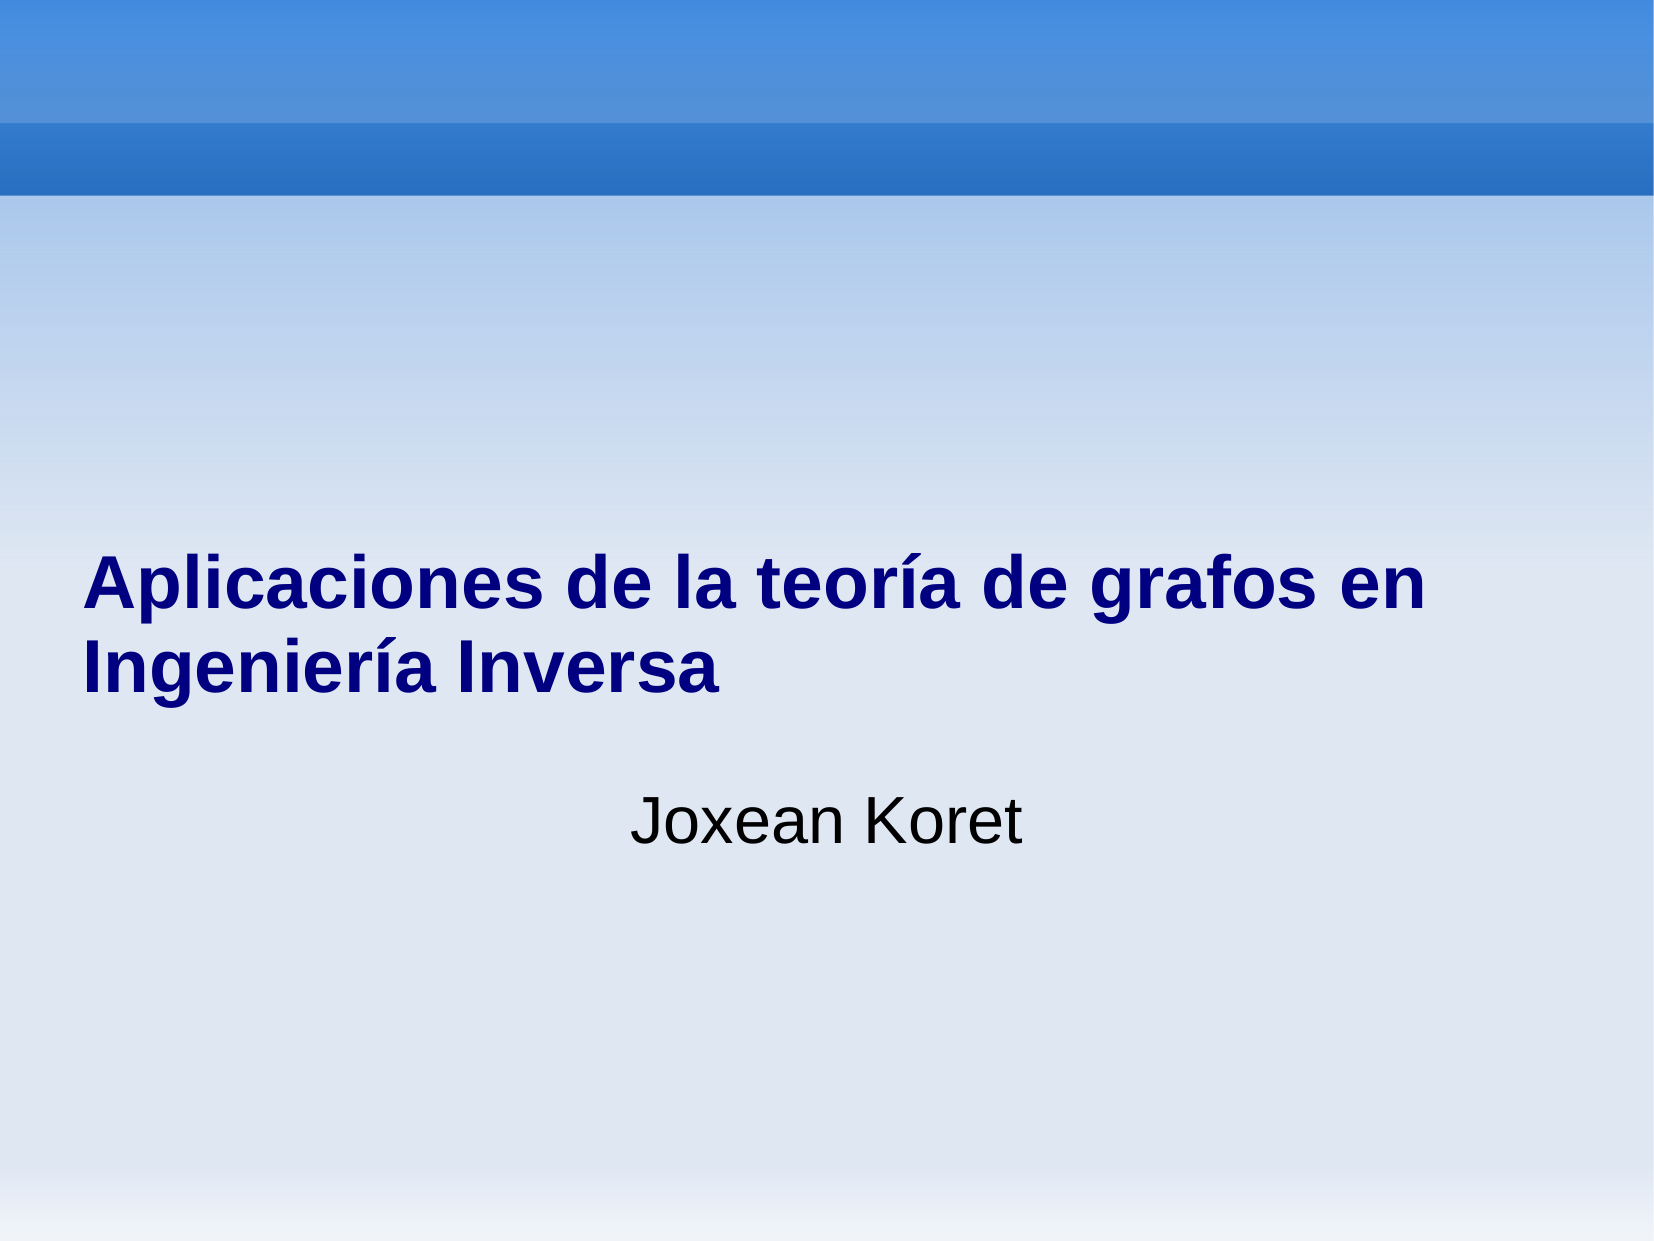

# Aplicaciones de la teoría de grafos en Ingeniería Inversa
Joxean Koret